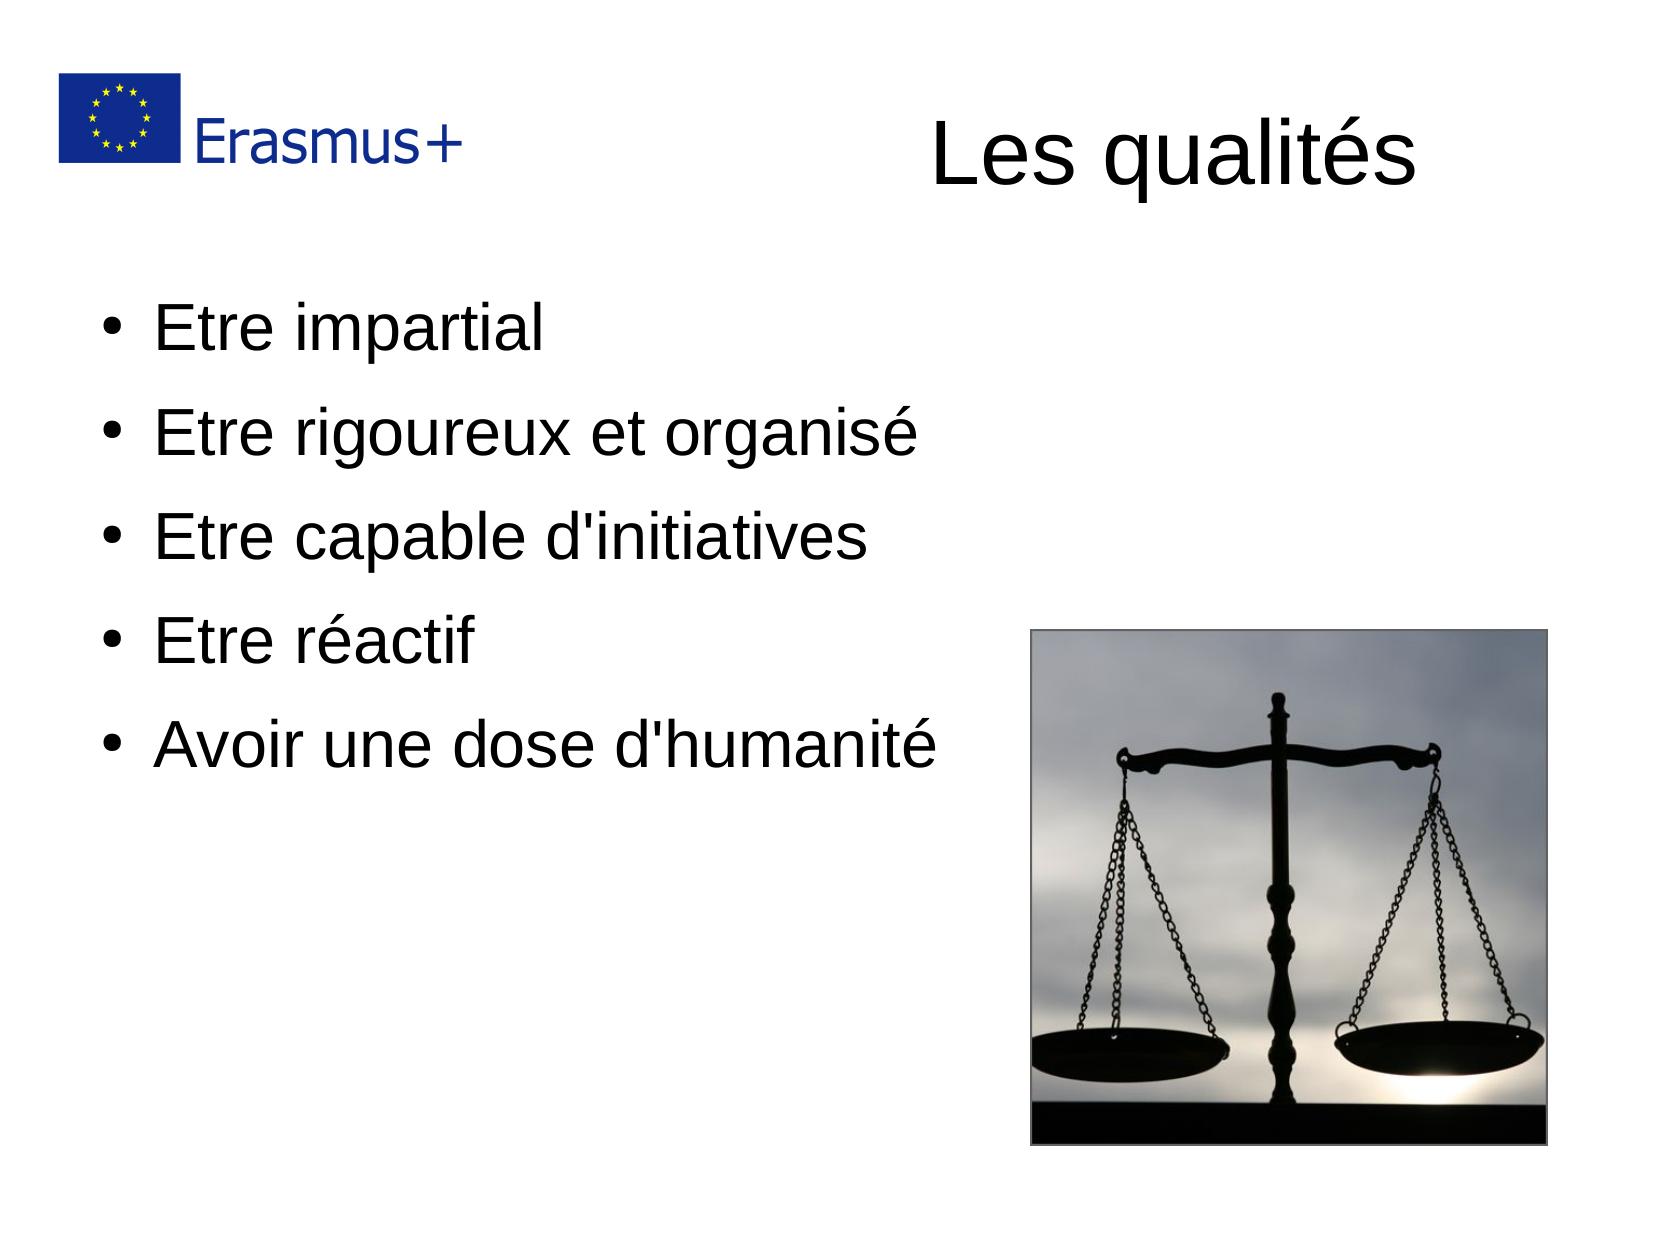

# Les qualités
Etre impartial
Etre rigoureux et organisé
Etre capable d'initiatives
Etre réactif
Avoir une dose d'humanité